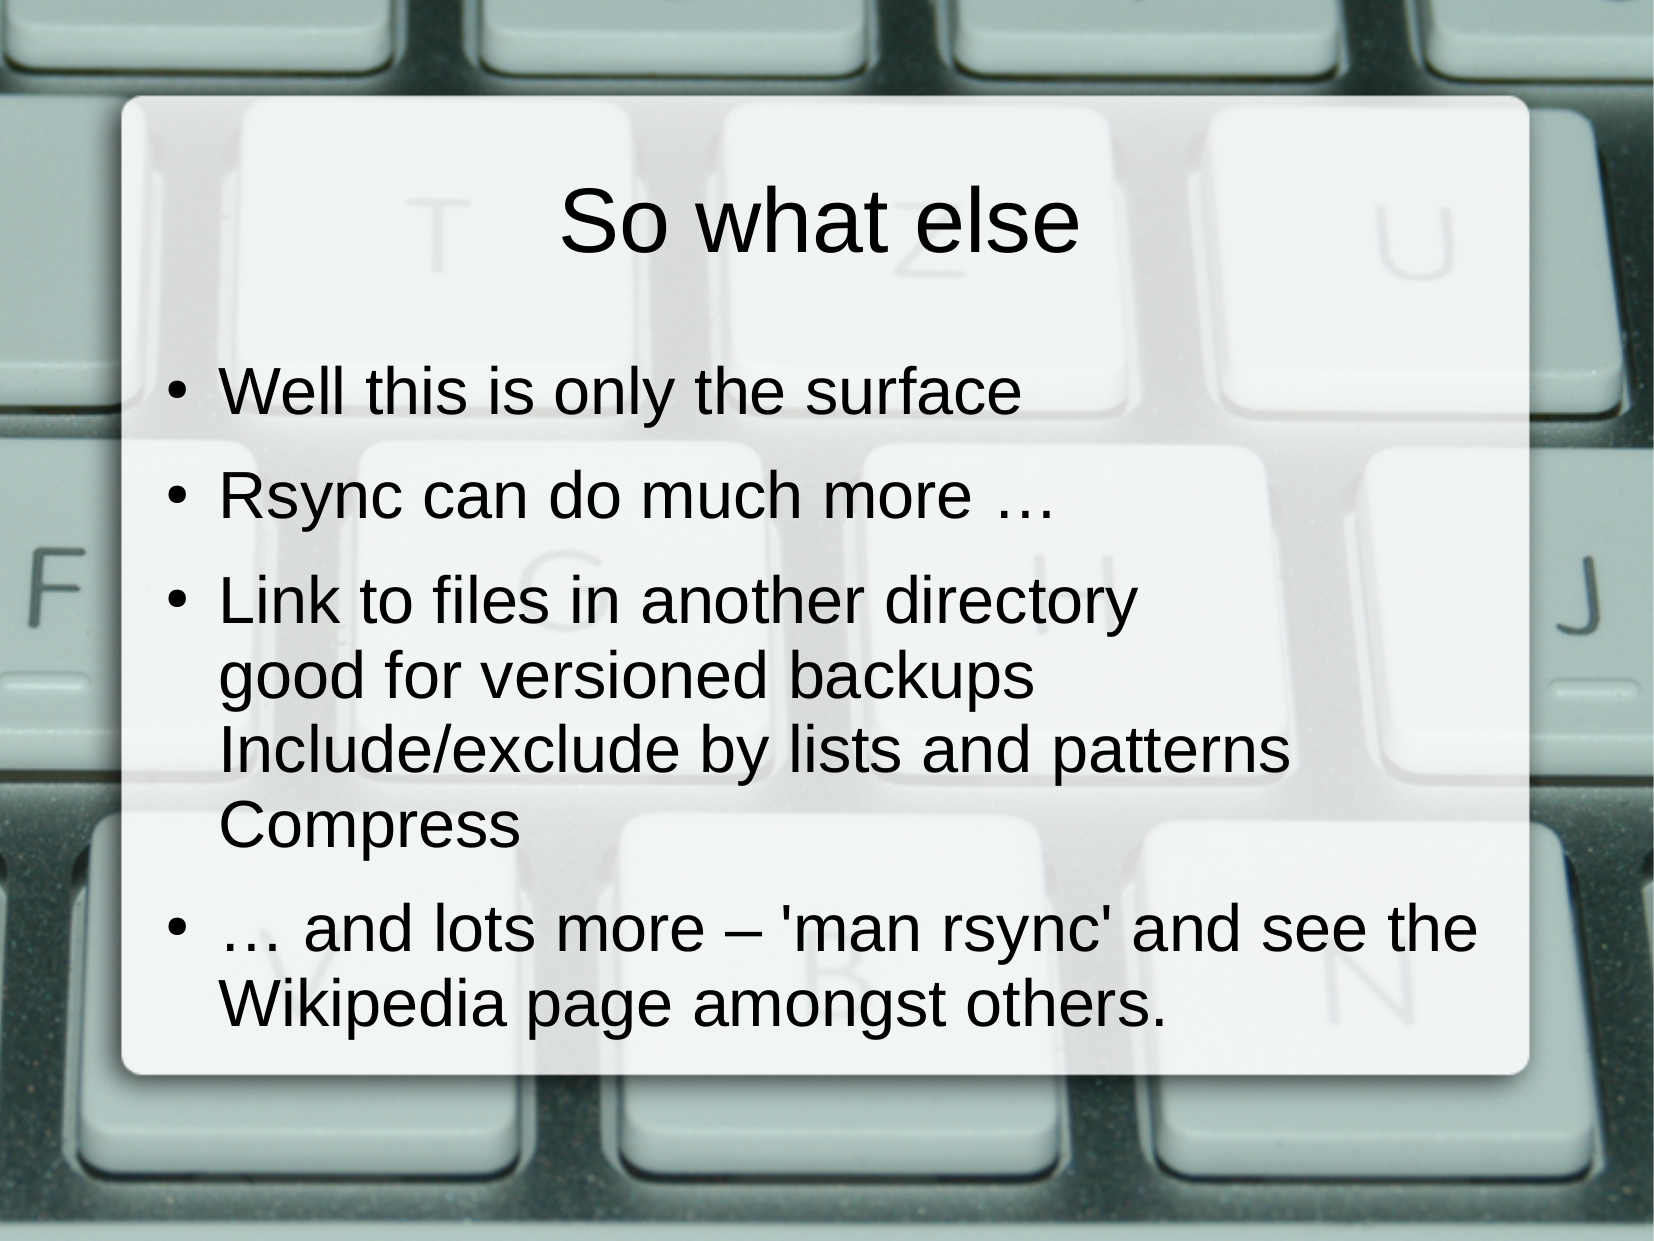

# So what else
Well this is only the surface
Rsync can do much more …
Link to files in another directory
good for versioned backups
Include/exclude by lists and patterns
Compress
… and lots more – 'man rsync' and see the Wikipedia page amongst others.